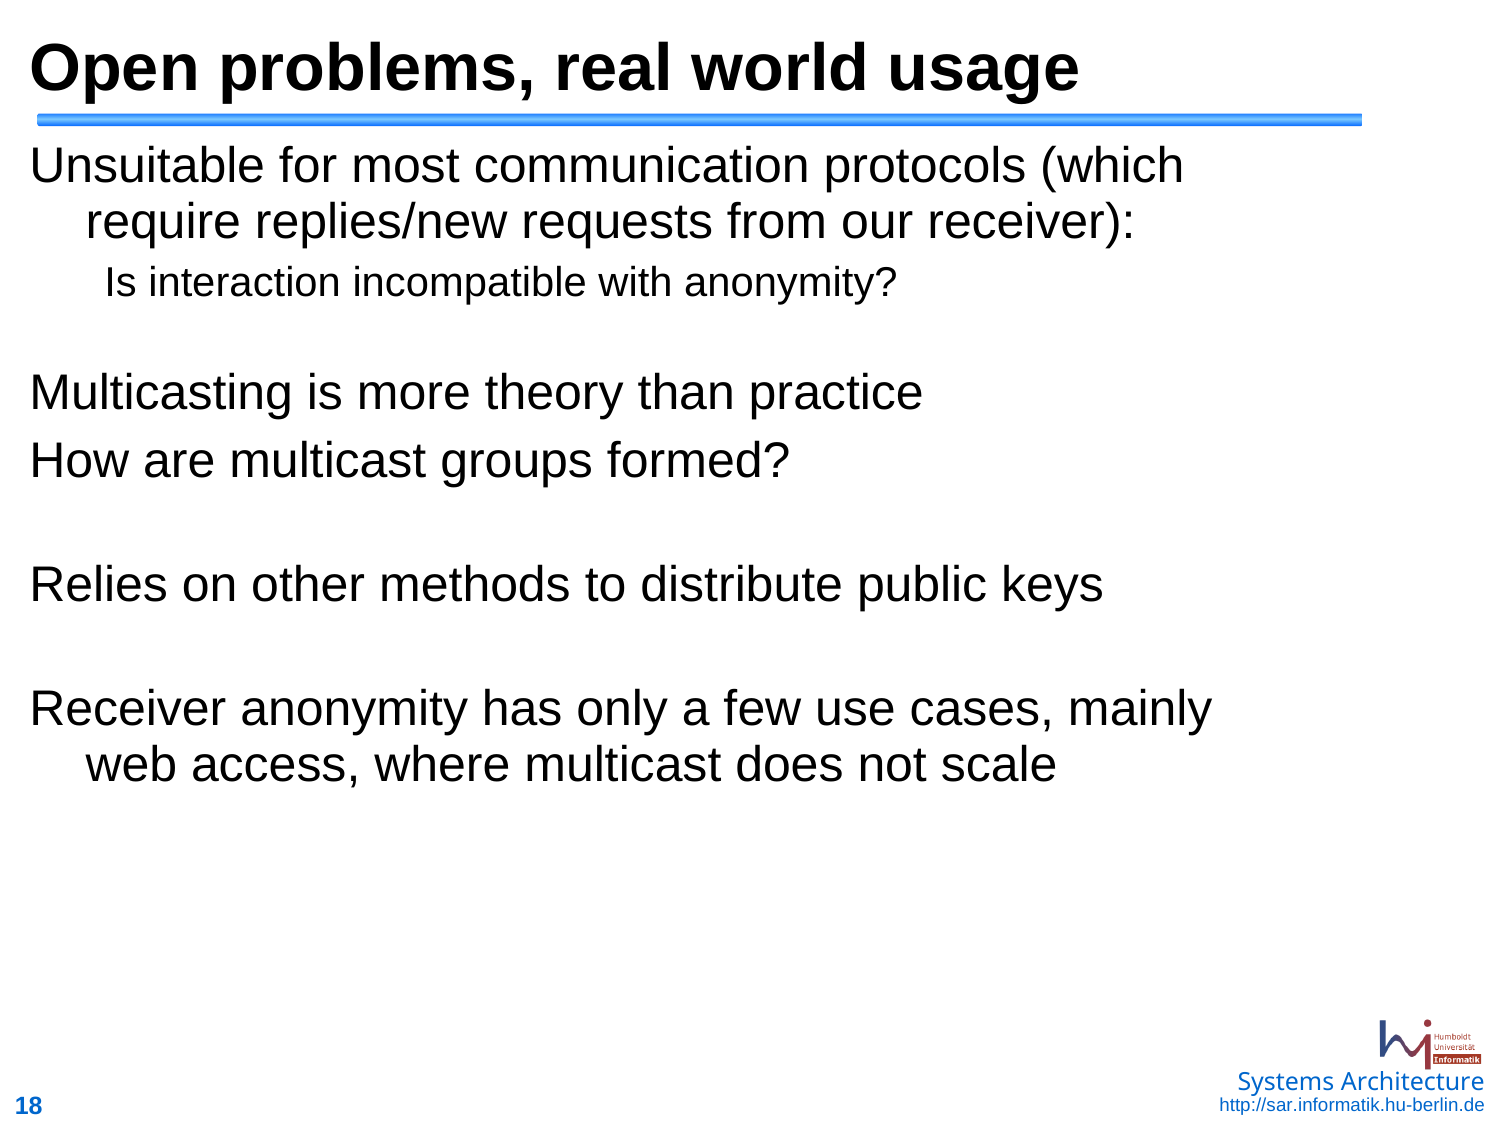

# Open problems, real world usage
Unsuitable for most communication protocols (which
require replies/new requests from our receiver):
Is interaction incompatible with anonymity?
Multicasting is more theory than practice
How are multicast groups formed?
Relies on other methods to distribute public keys
Receiver anonymity has only a few use cases, mainly
web access, where multicast does not scale